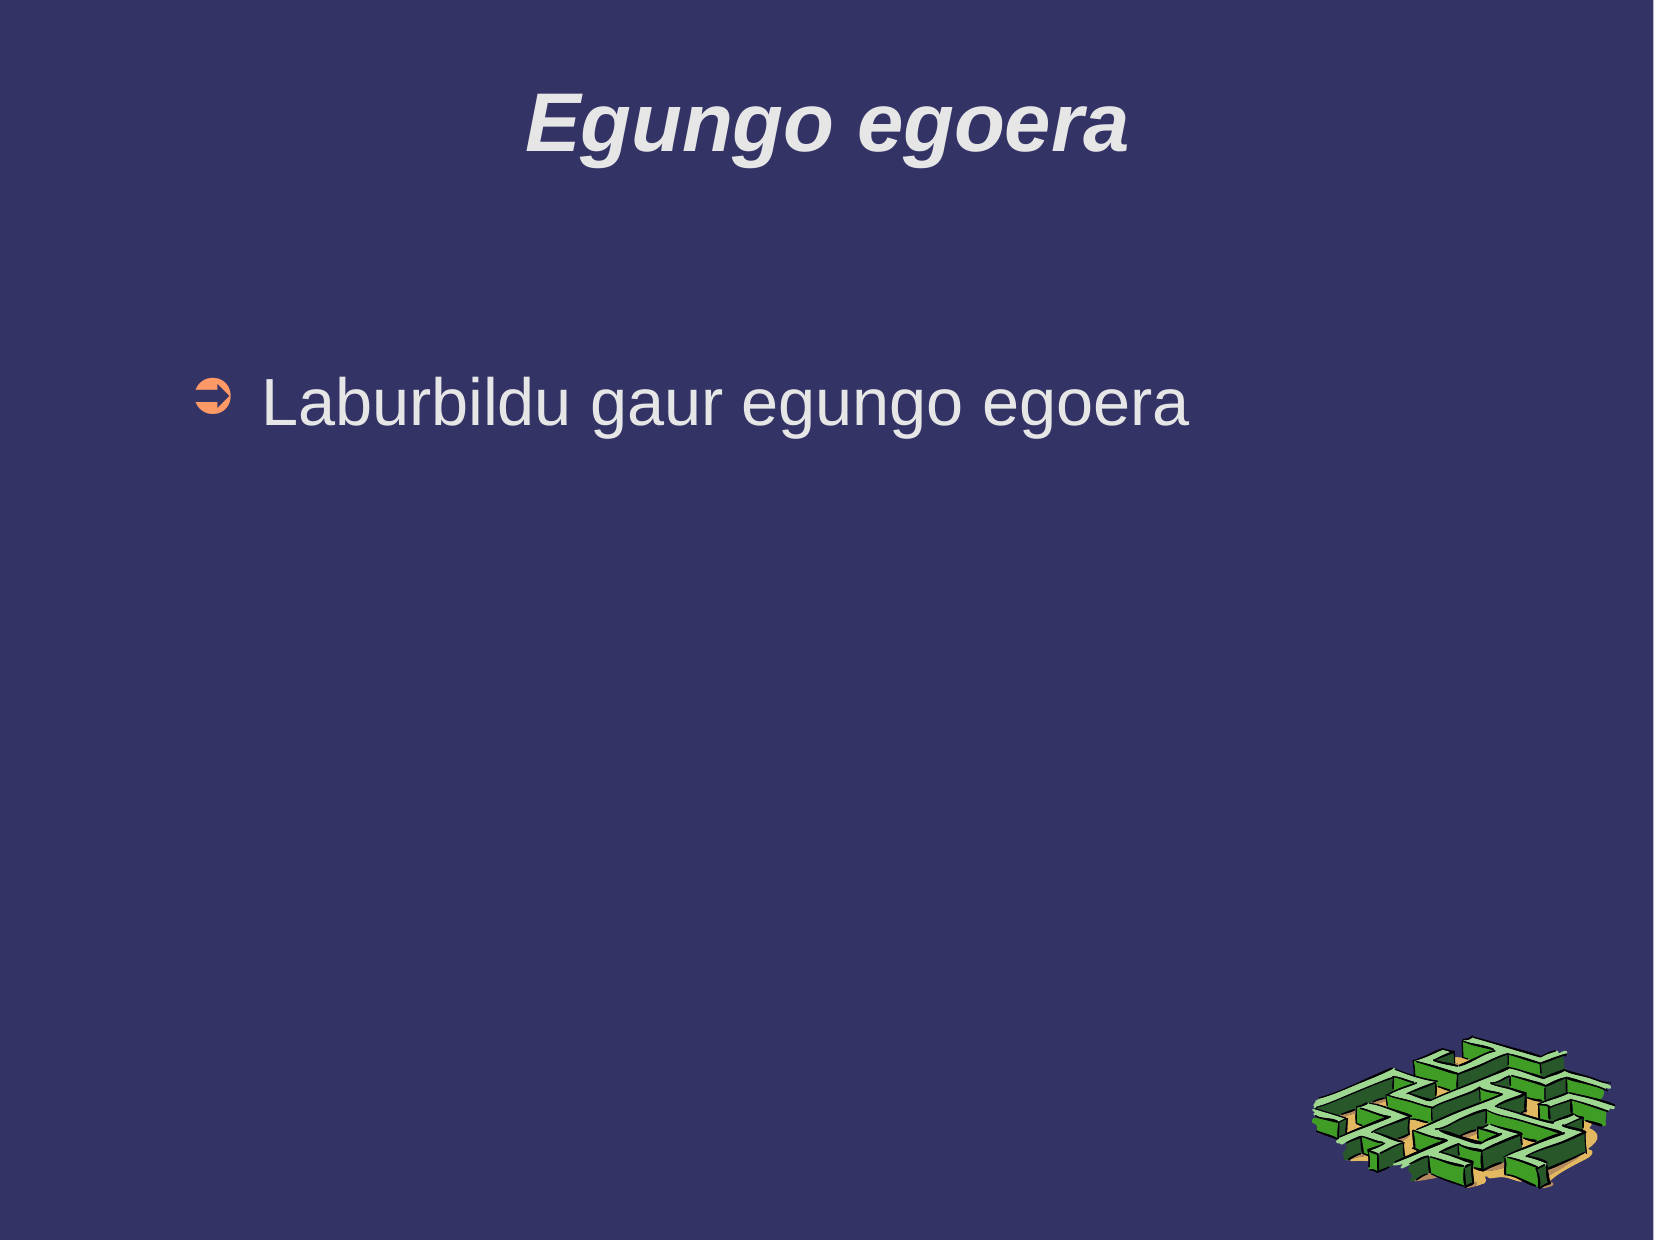

# Egungo egoera
Laburbildu gaur egungo egoera